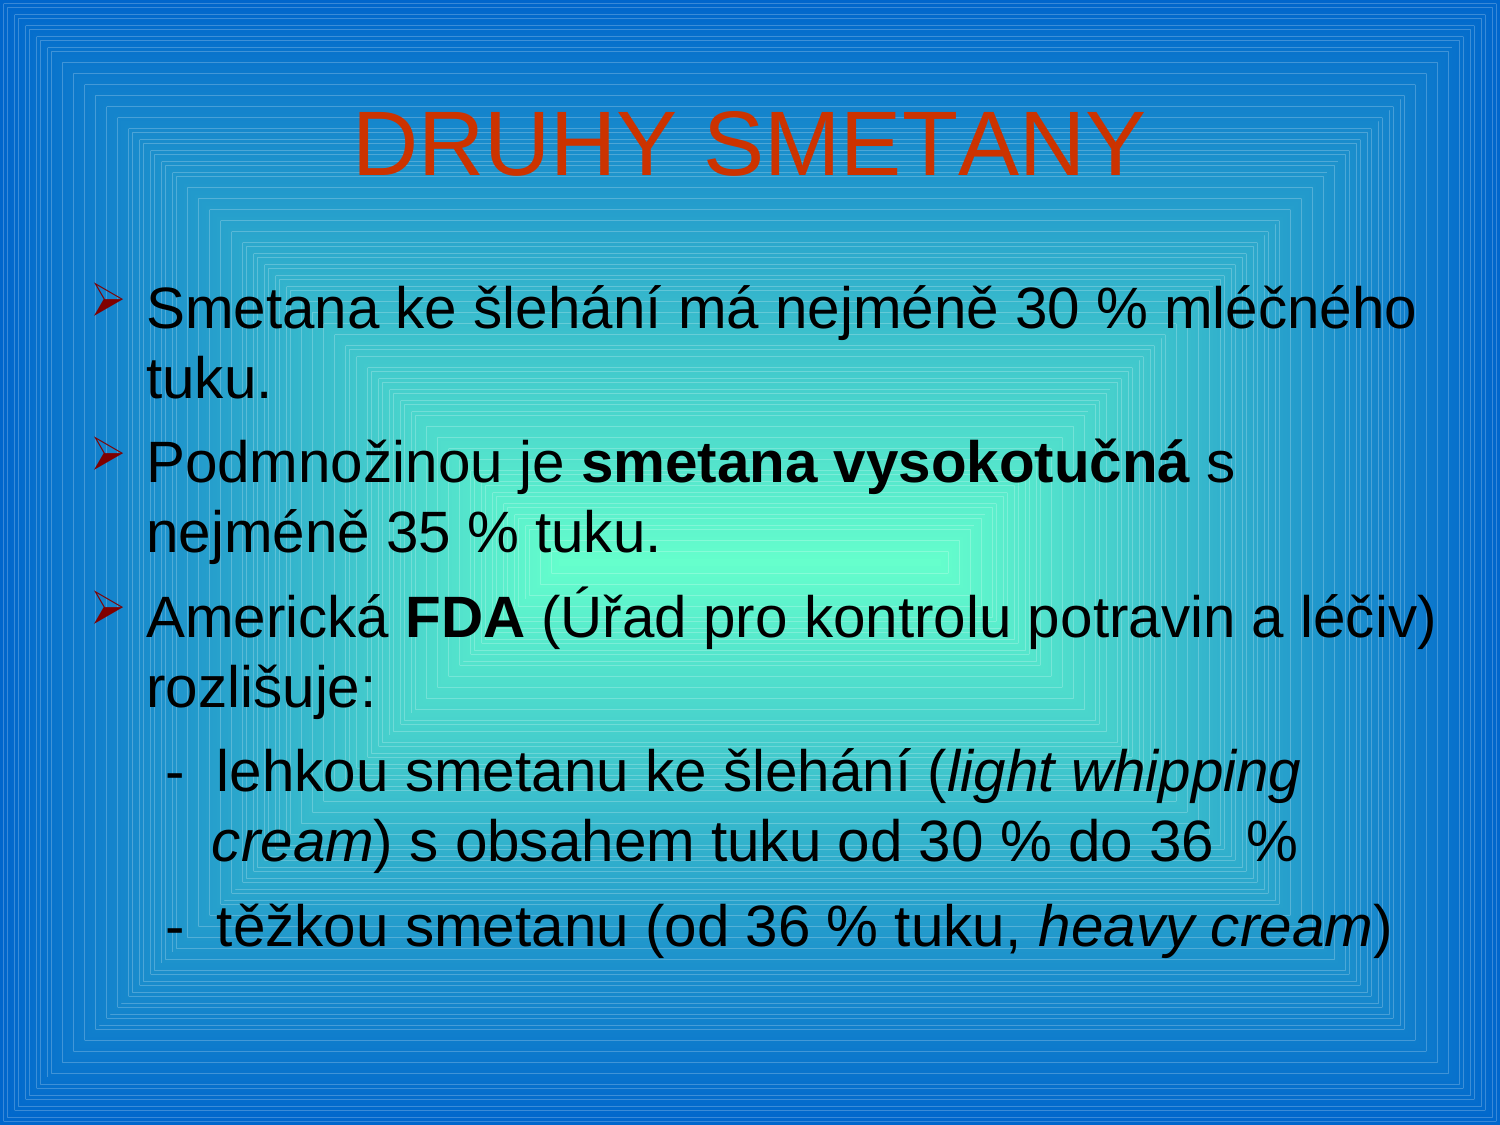

# DRUHY SMETANY
Smetana ke šlehání má nejméně 30 % mléčného tuku.
Podmnožinou je smetana vysokotučná s nejméně 35 % tuku.
Americká FDA (Úřad pro kontrolu potravin a léčiv) rozlišuje:
- lehkou smetanu ke šlehání (light whipping cream) s obsahem tuku od 30 % do 36  %
- těžkou smetanu (od 36 % tuku, heavy cream)